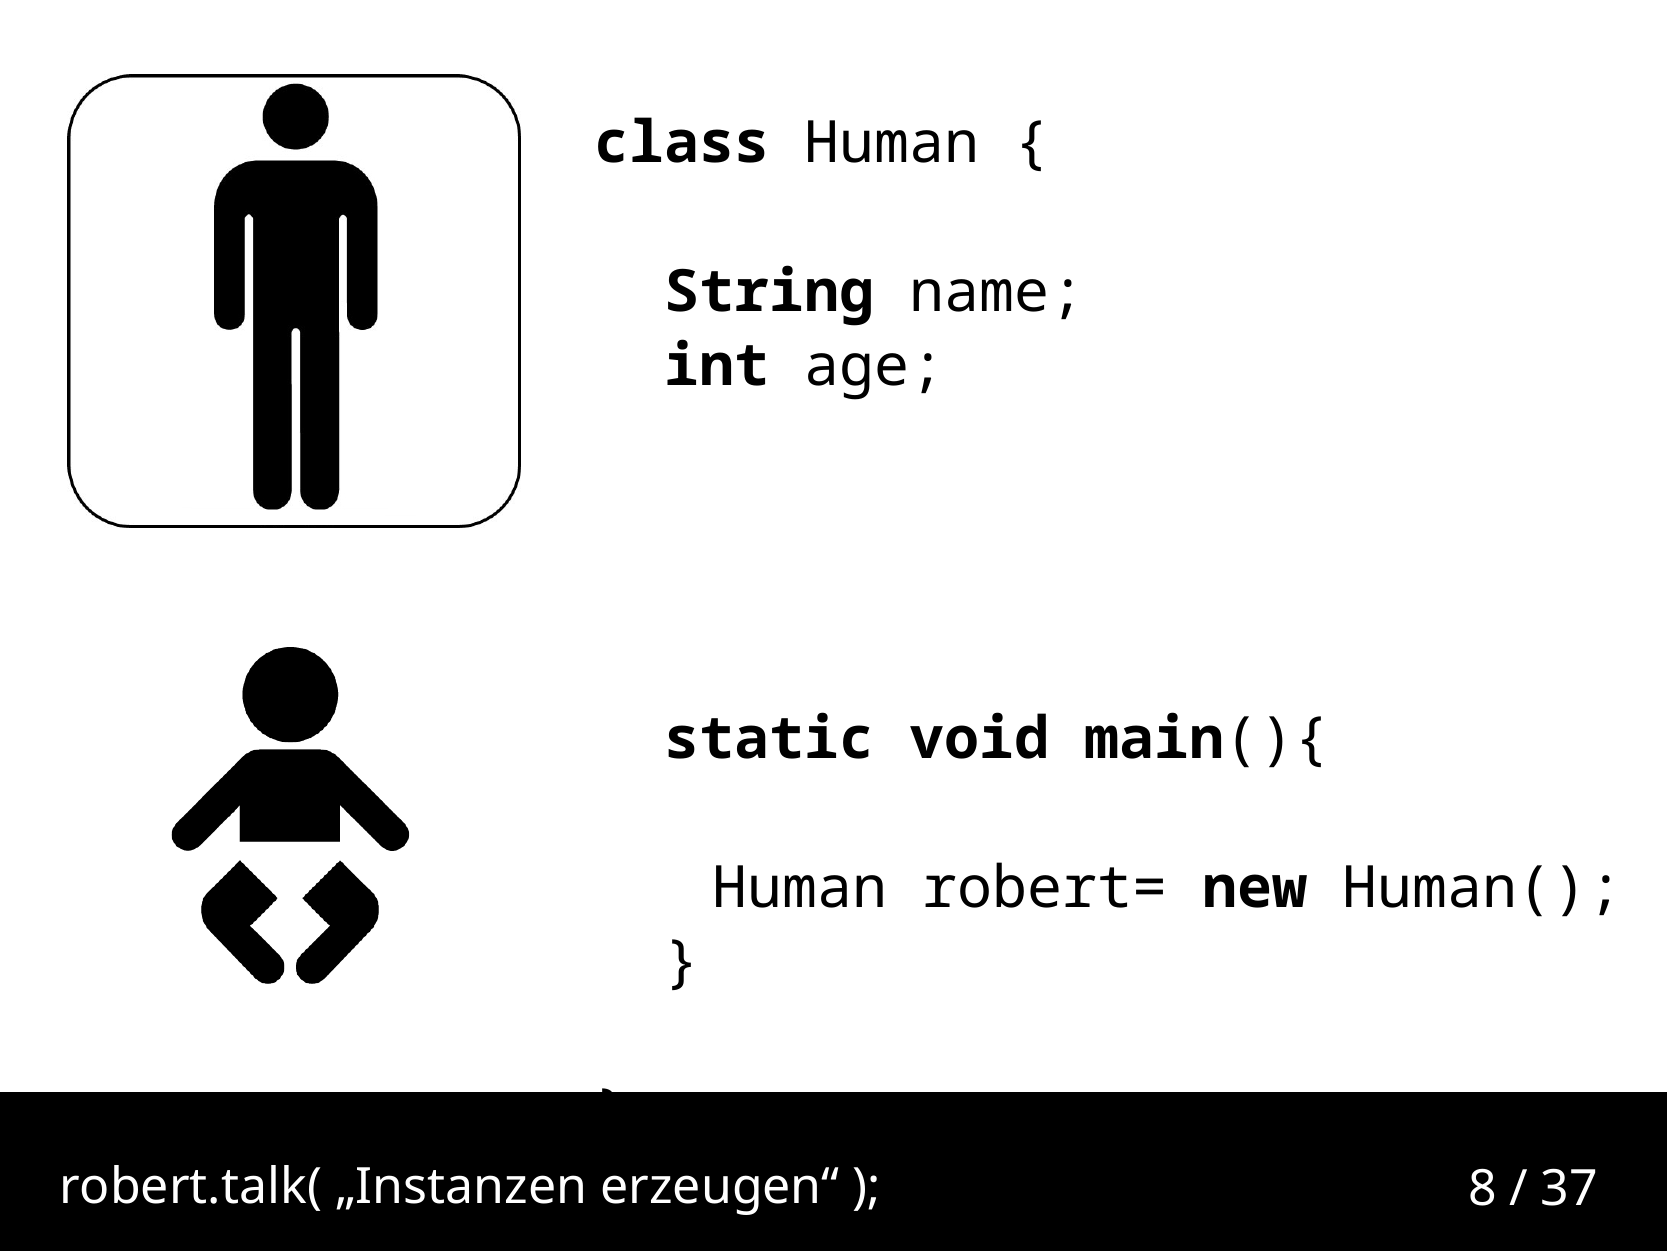

class Human {
 String name;
 int age;
 static void main(){
	Human robert= new Human();
 }
}
robert.talk( „Instanzen erzeugen“ );
8